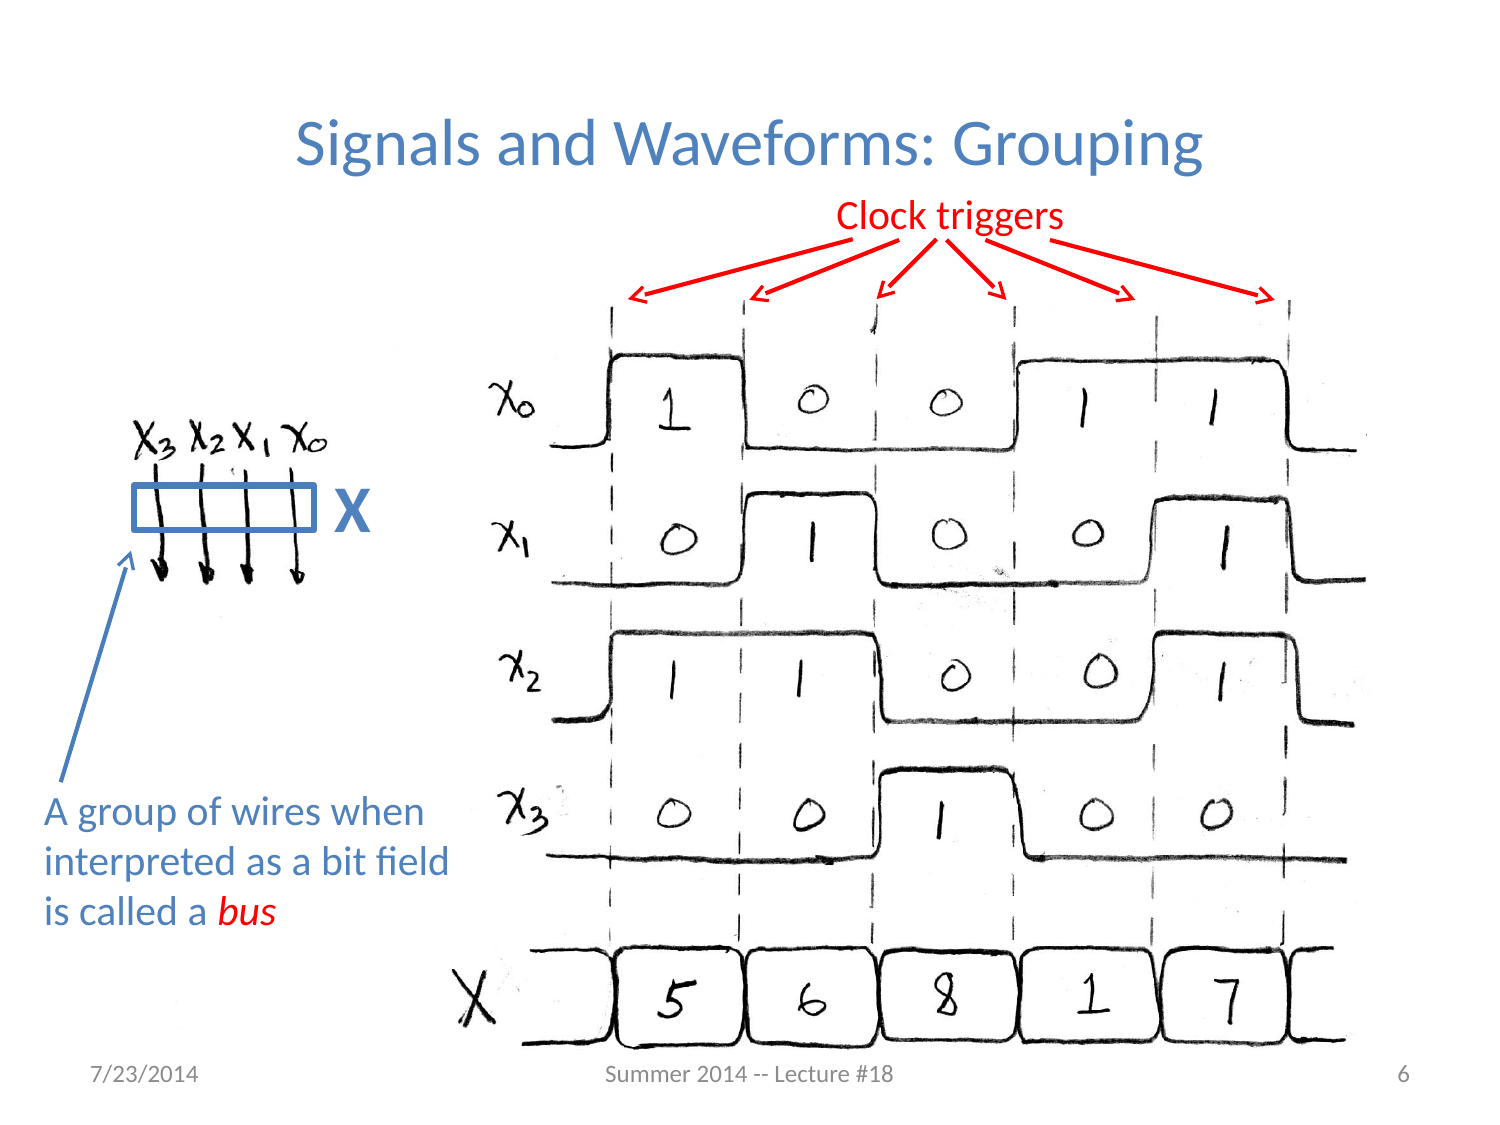

# Signals and Waveforms: Grouping
Clock triggers
X
A group of wires when interpreted as a bit field is called a bus
7/23/2014
Summer 2014 -- Lecture #18